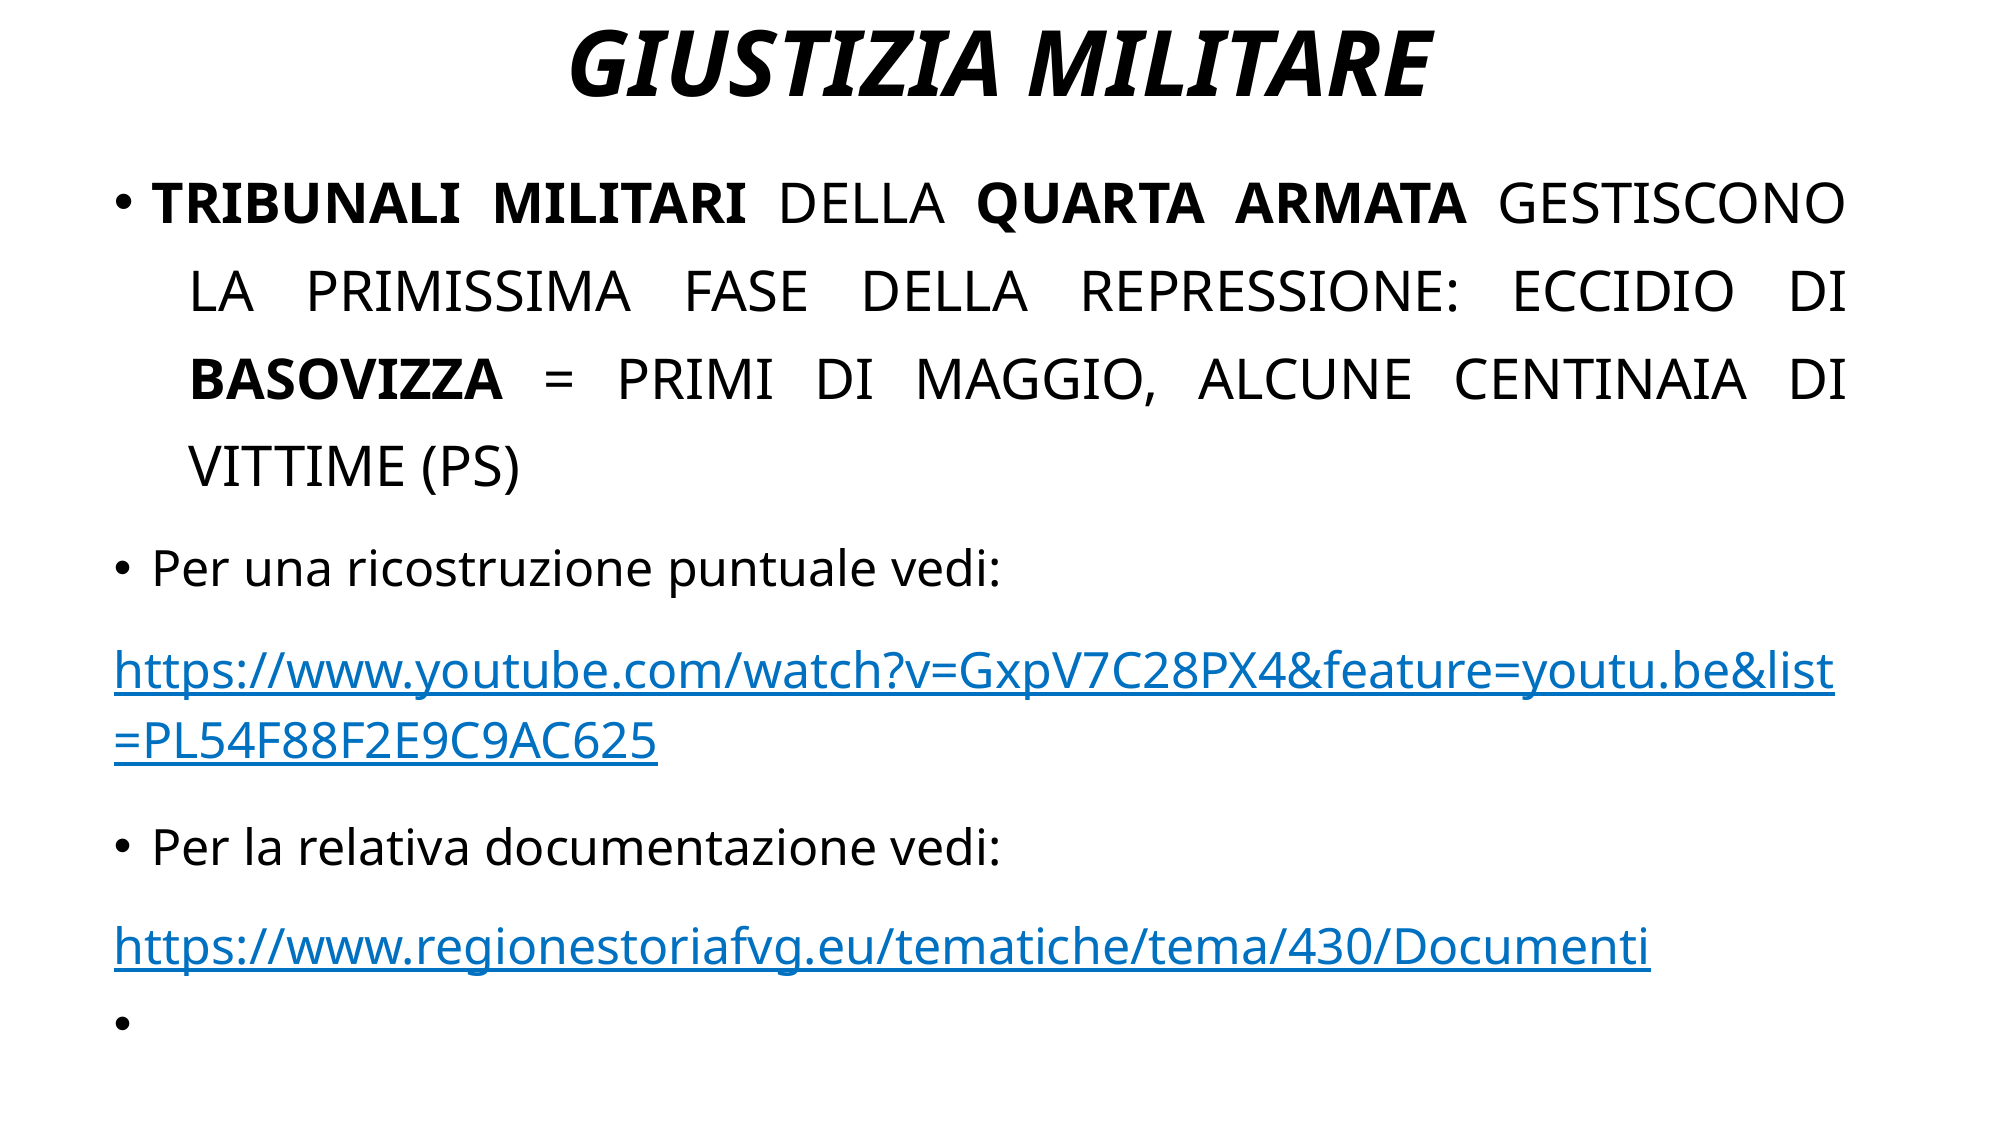

# GIUSTIZIA MILITARE
TRIBUNALI MILITARI DELLA QUARTA ARMATA GESTISCONO LA PRIMISSIMA FASE DELLA REPRESSIONE: ECCIDIO DI BASOVIZZA = PRIMI DI MAGGIO, ALCUNE CENTINAIA DI VITTIME (PS)
Per una ricostruzione puntuale vedi:
https://www.youtube.com/watch?v=GxpV7C28PX4&feature=youtu.be&list=PL54F88F2E9C9AC625
Per la relativa documentazione vedi:
https://www.regionestoriafvg.eu/tematiche/tema/430/Documenti